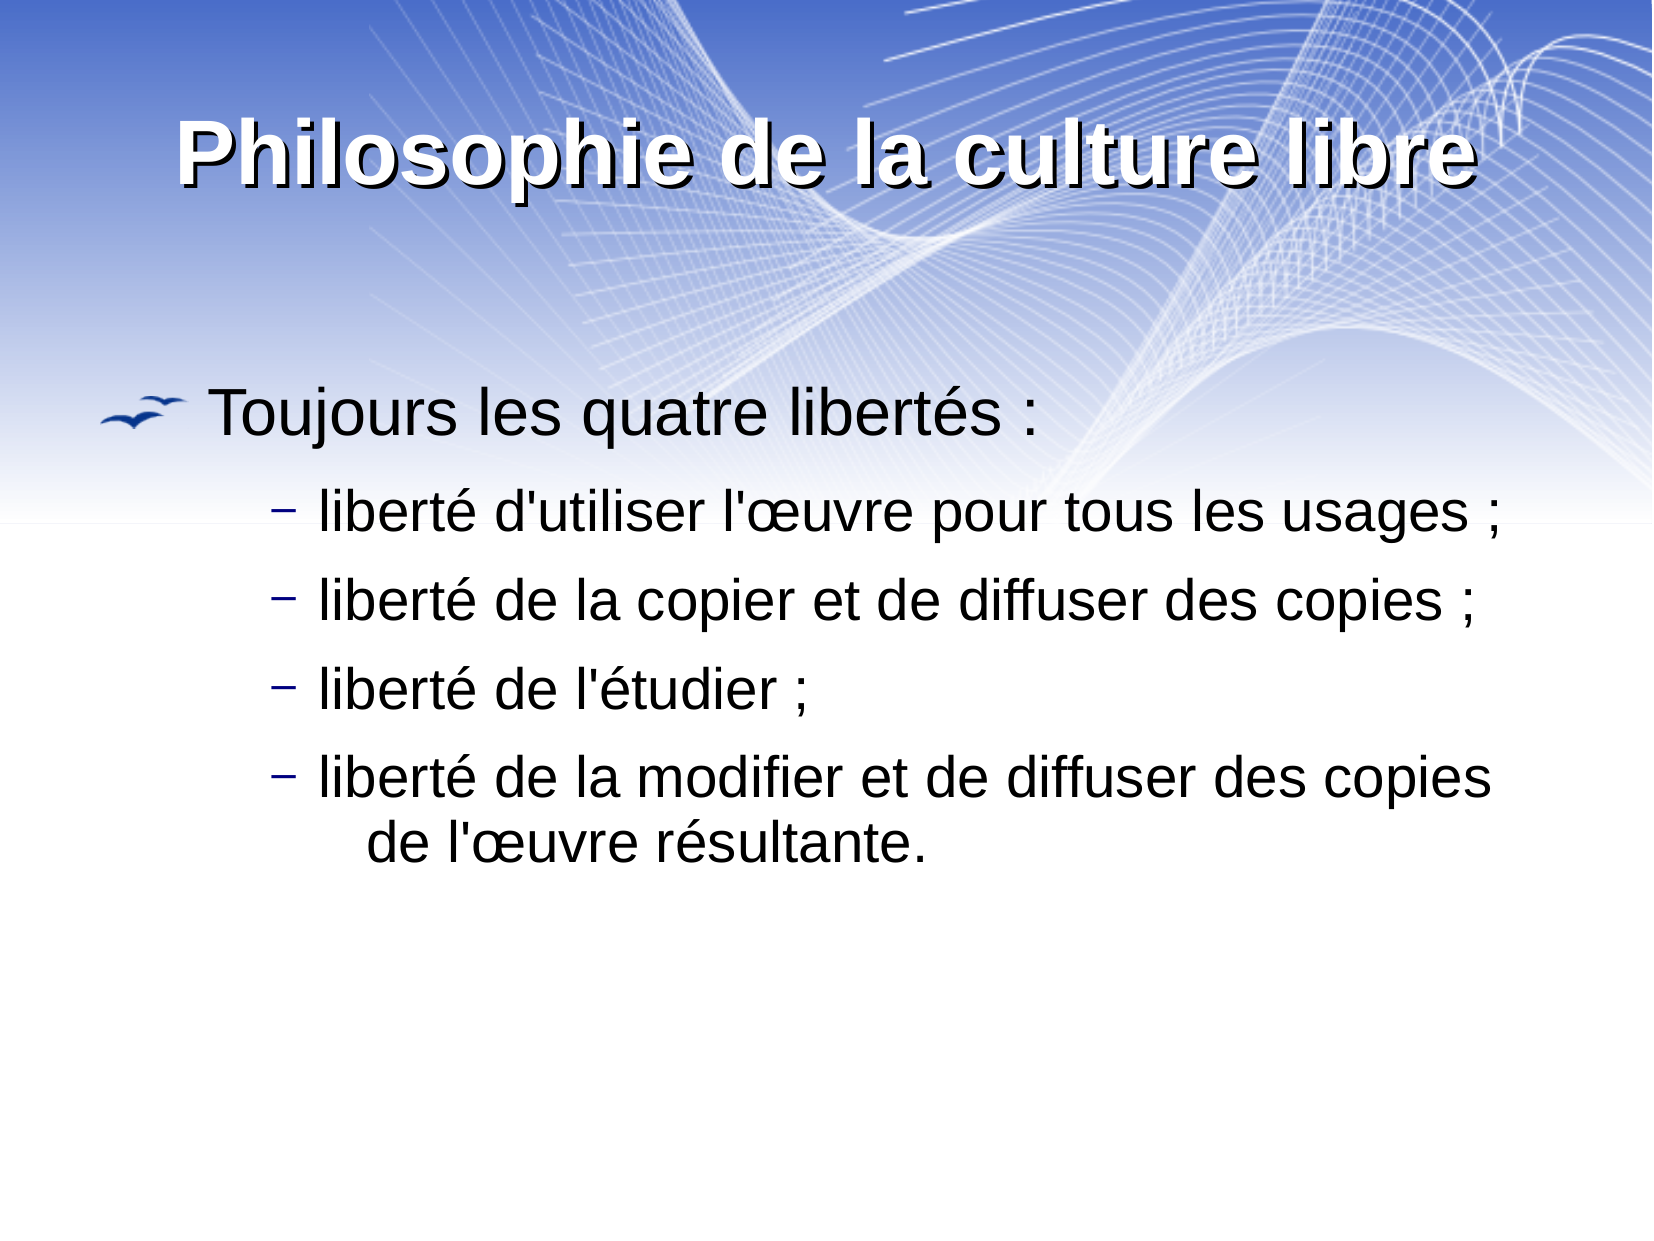

# Philosophie de la culture libre
 Toujours les quatre libertés :
liberté d'utiliser l'œuvre pour tous les usages ;
liberté de la copier et de diffuser des copies ;
liberté de l'étudier ;
liberté de la modifier et de diffuser des copies de l'œuvre résultante.